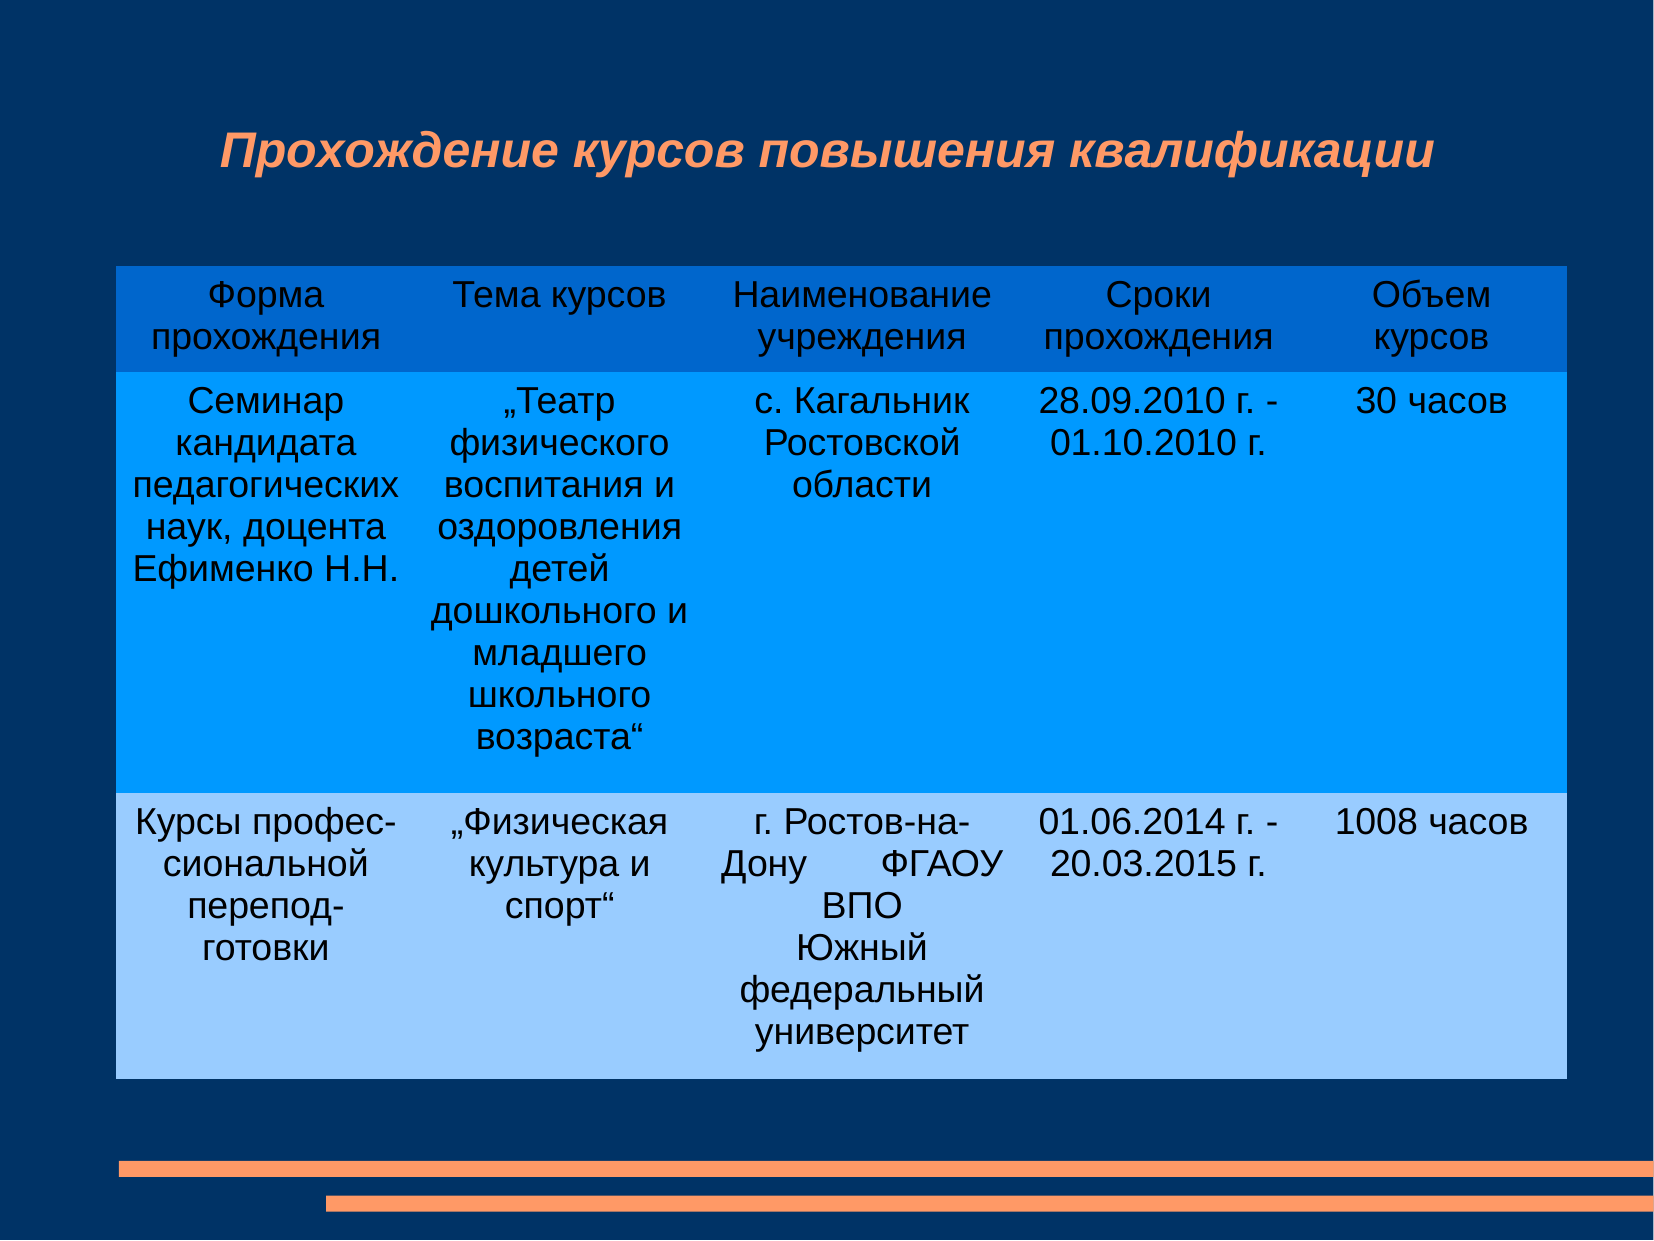

# Прохождение курсов повышения квалификации
| Форма прохождения | Тема курсов | Наименование учреждения | Сроки прохождения | Объем курсов |
| --- | --- | --- | --- | --- |
| Семинар кандидата педагогических наук, доцента Ефименко Н.Н. | „Театр физического воспитания и оздоровления детей дошкольного и младшего школьного возраста“ | с. Кагальник Ростовской области | 28.09.2010 г. - 01.10.2010 г. | 30 часов |
| Курсы профес-сиональной перепод-готовки | „Физическая культура и спорт“ | г. Ростов-на-Дону ФГАОУ ВПО Южный федеральный университет | 01.06.2014 г. - 20.03.2015 г. | 1008 часов |